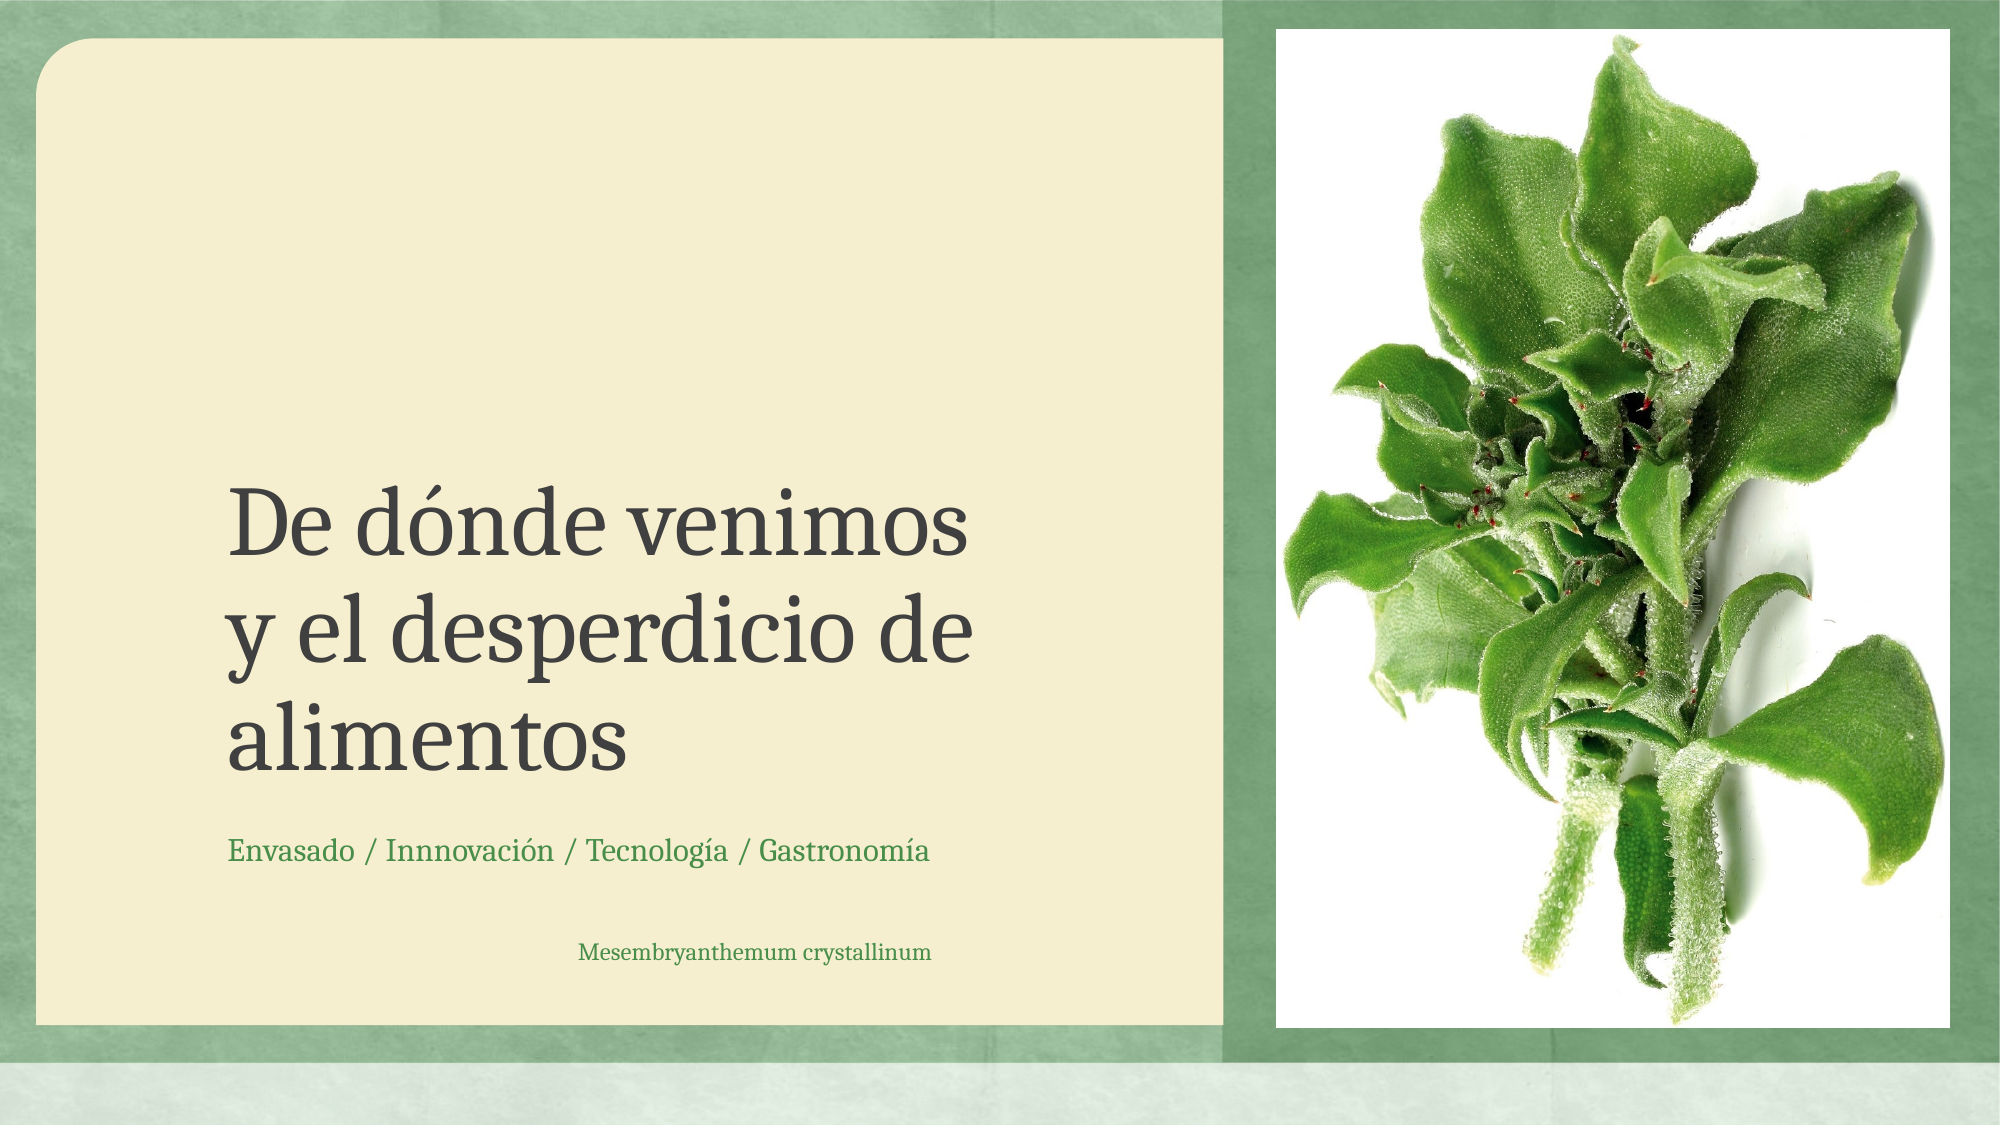

# De dónde venimos y el desperdicio de alimentos
Envasado / Innnovación / Tecnología / Gastronomía
Mesembryanthemum crystallinum